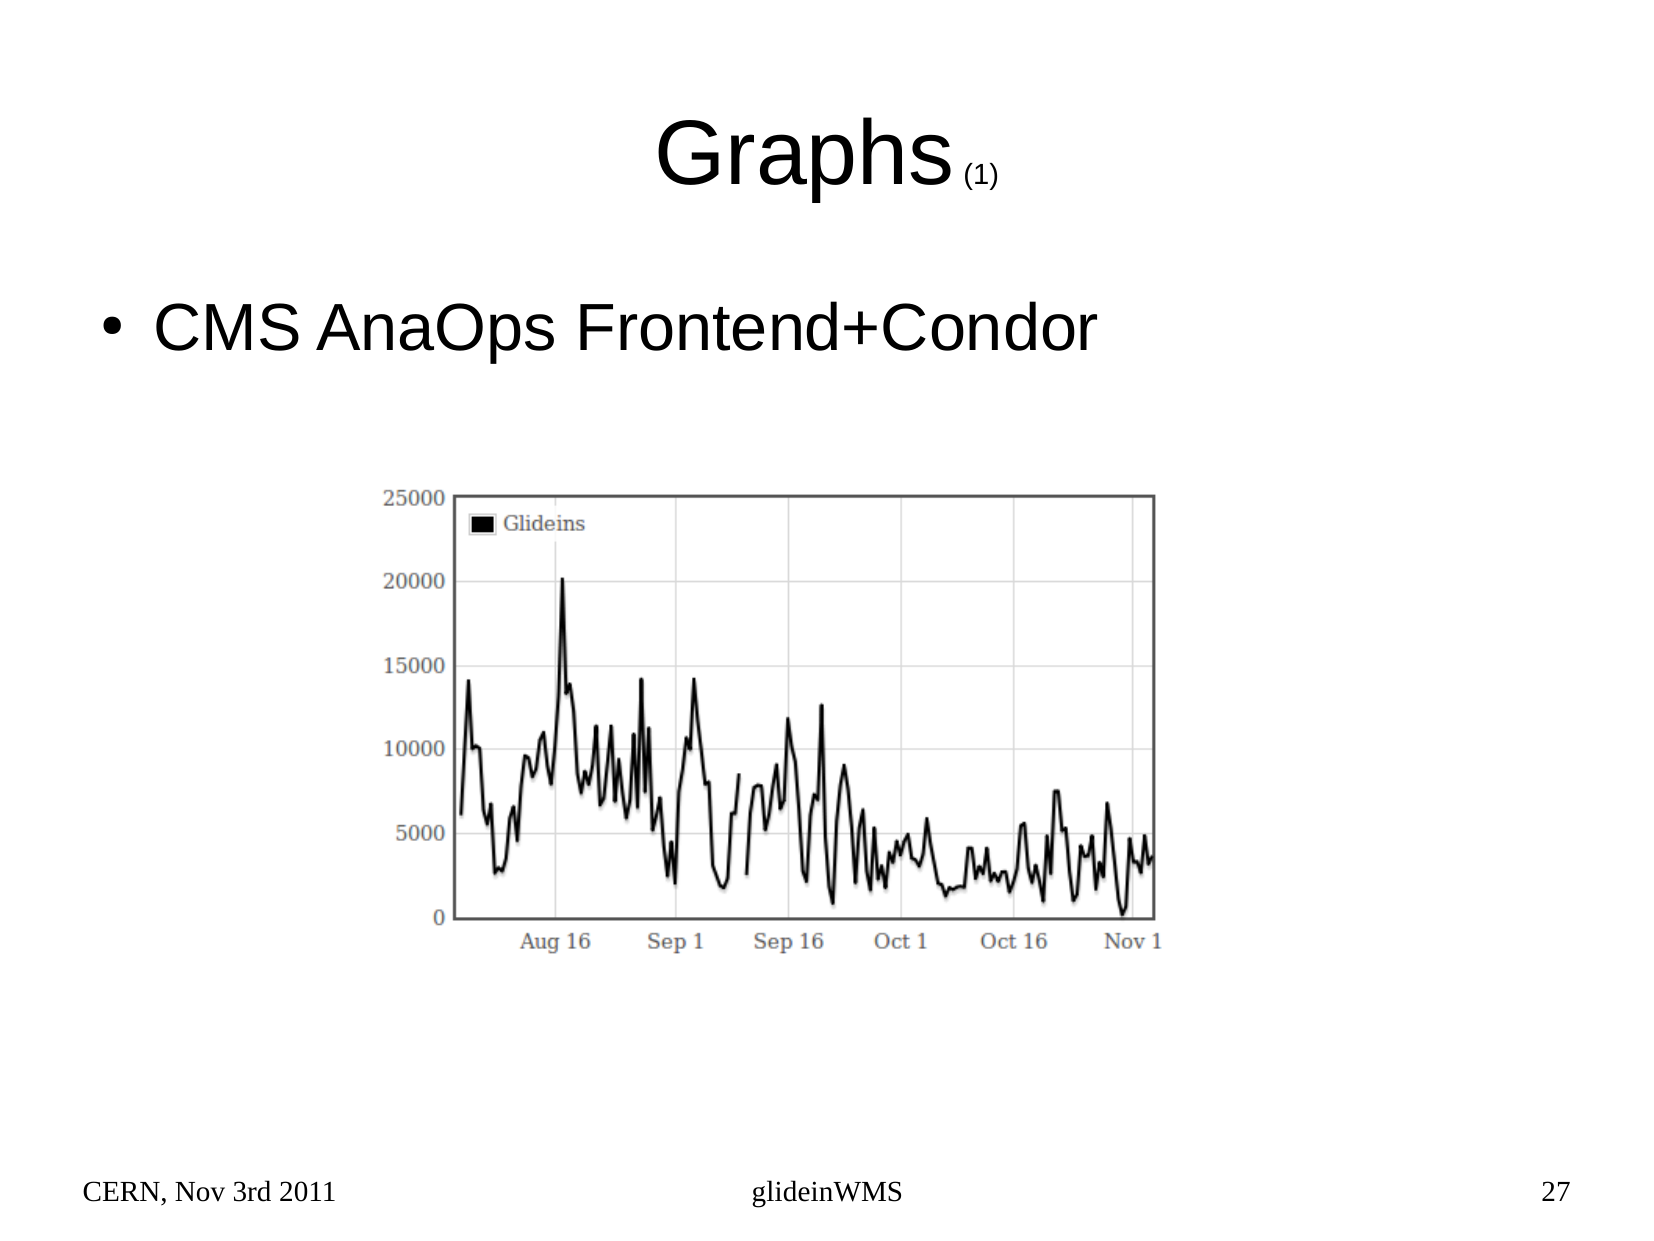

# Graphs (1)
CMS AnaOps Frontend+Condor
CERN, Nov 3rd 2011
glideinWMS
27